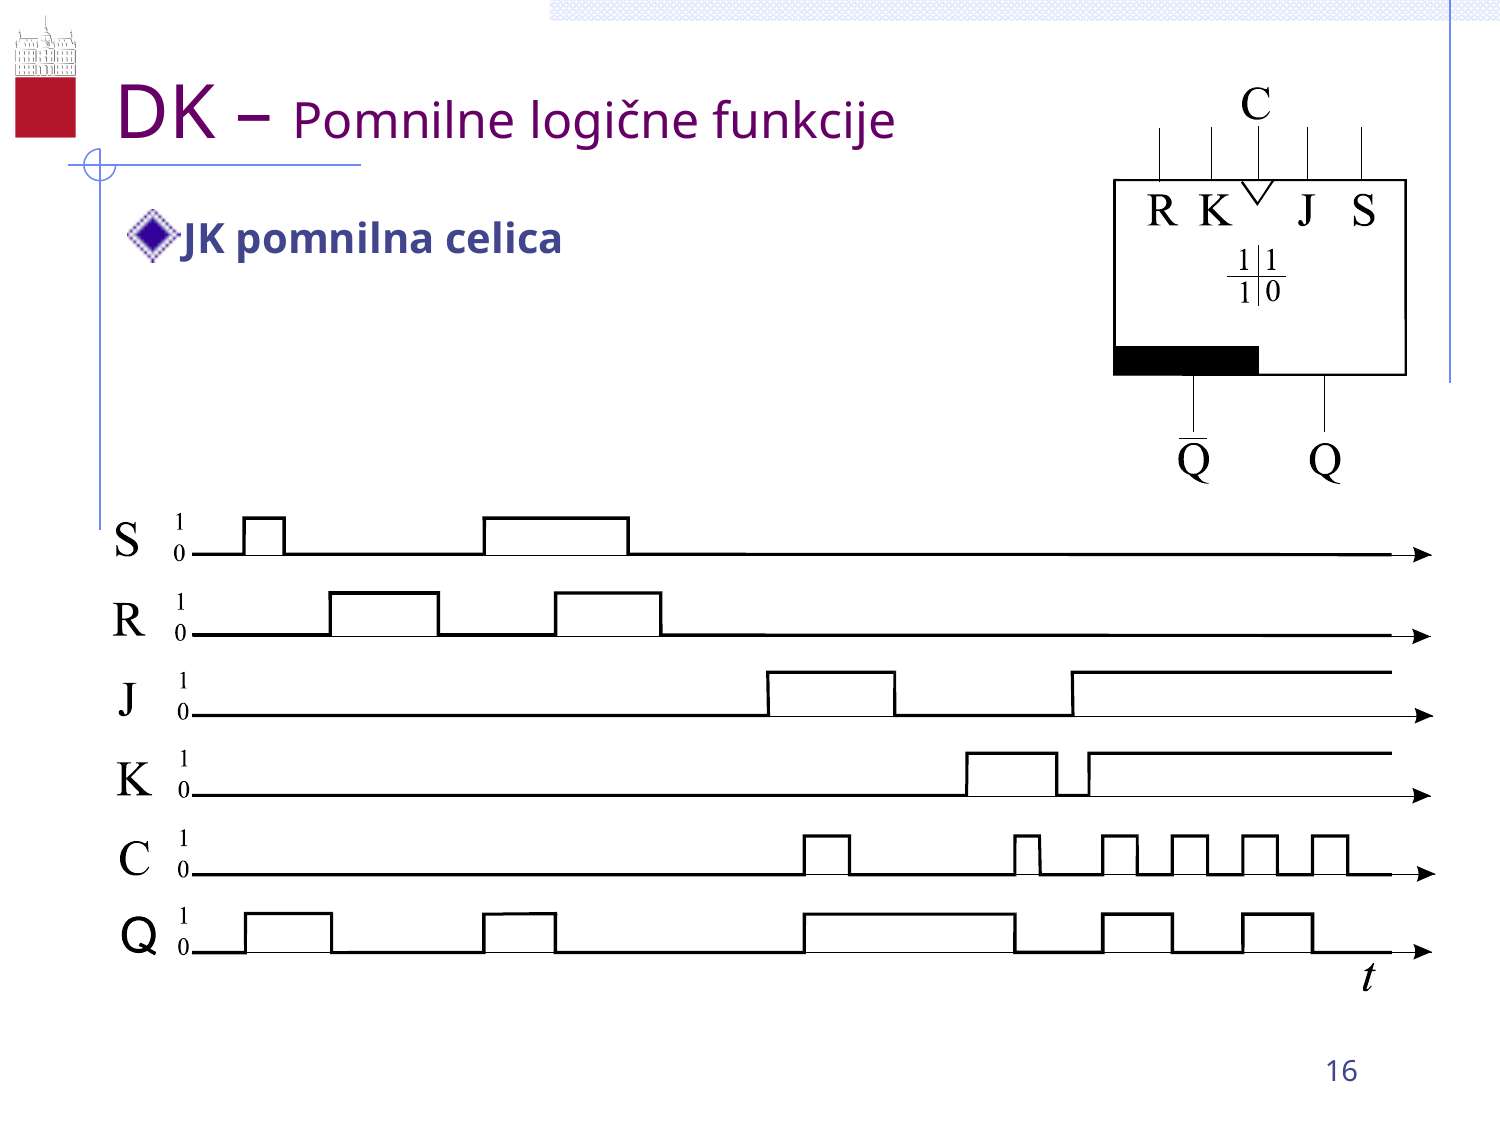

DK – Pomnilne logične funkcije
# JK pomnilna celica